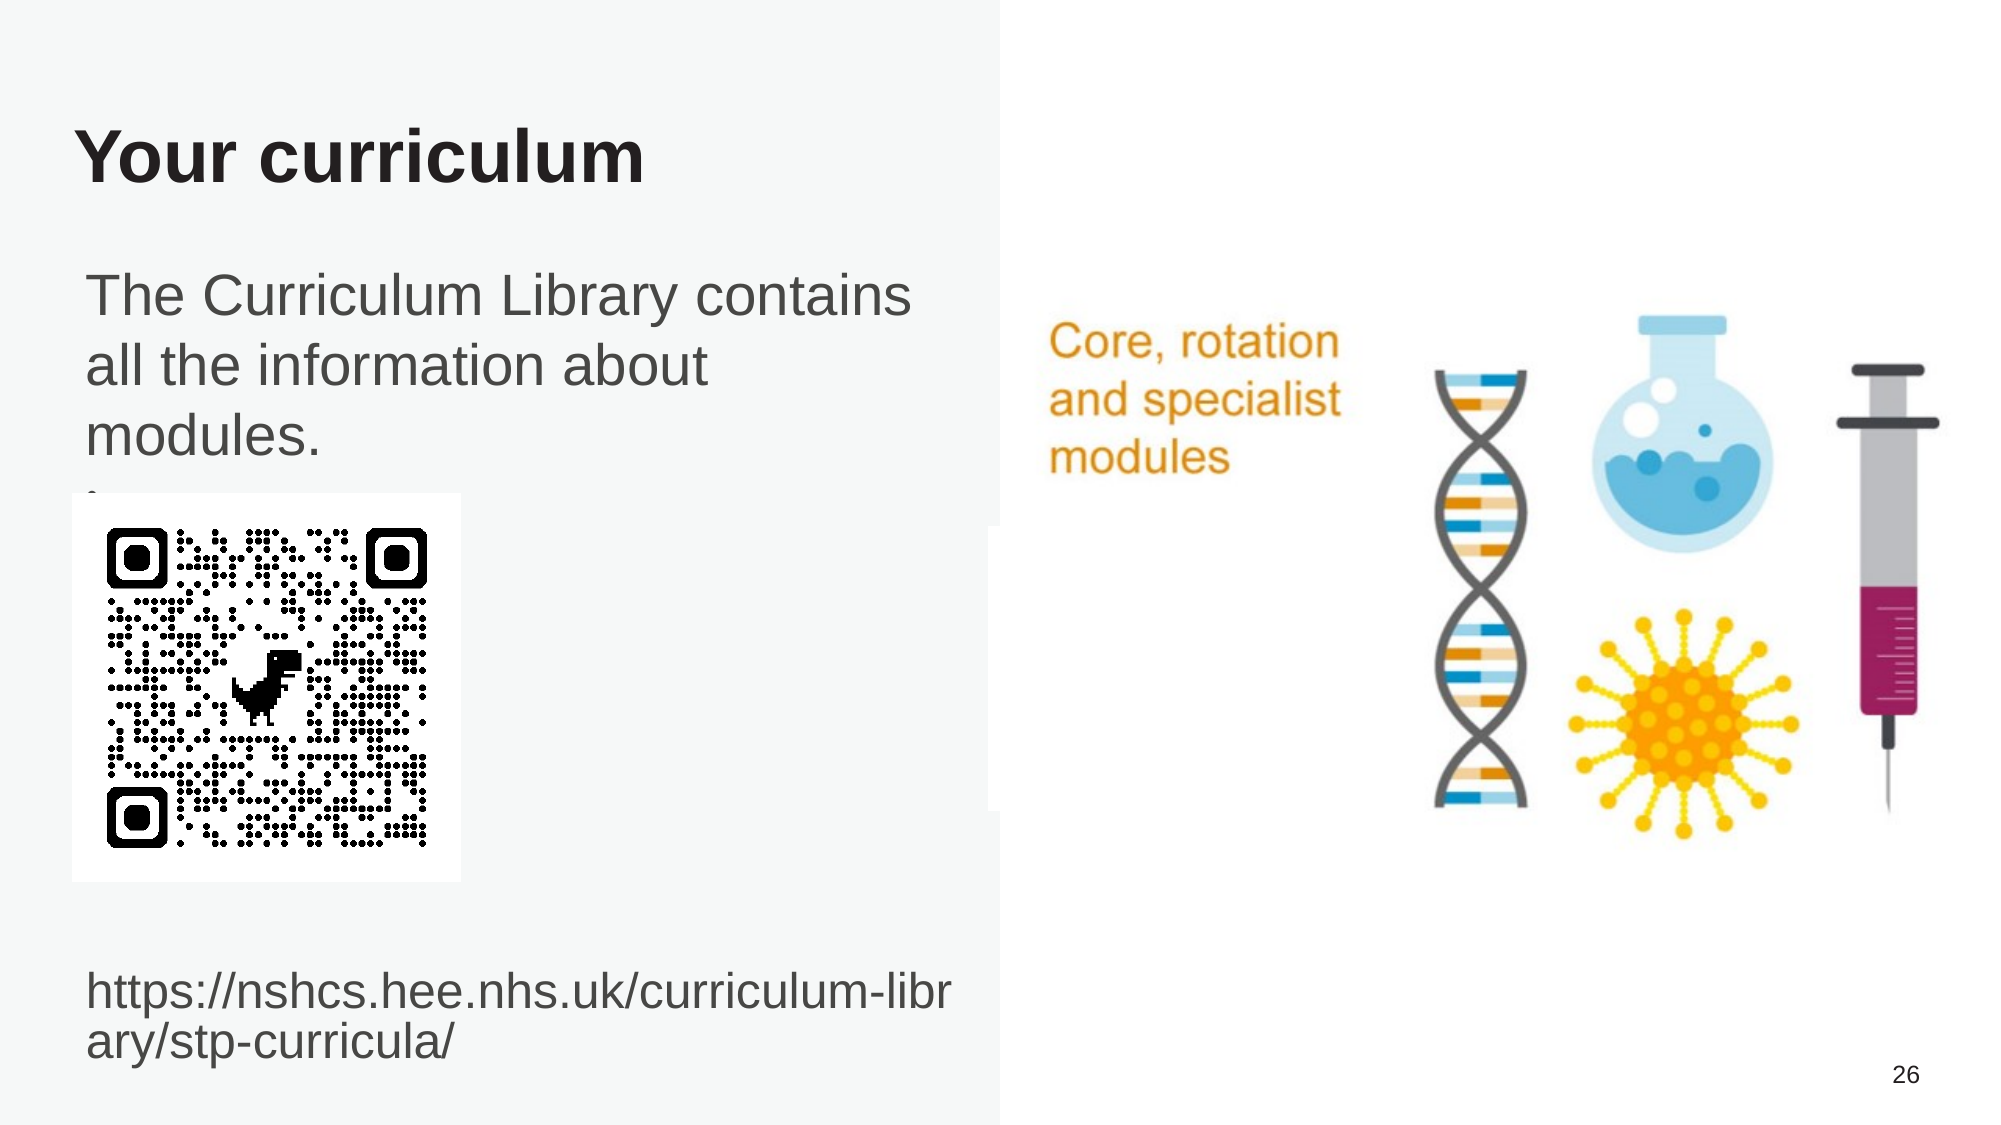

# Your curriculum
The Curriculum Library contains all the information about modules.
https://nshcs.hee.nhs.uk/curriculum-library/stp-curricula/